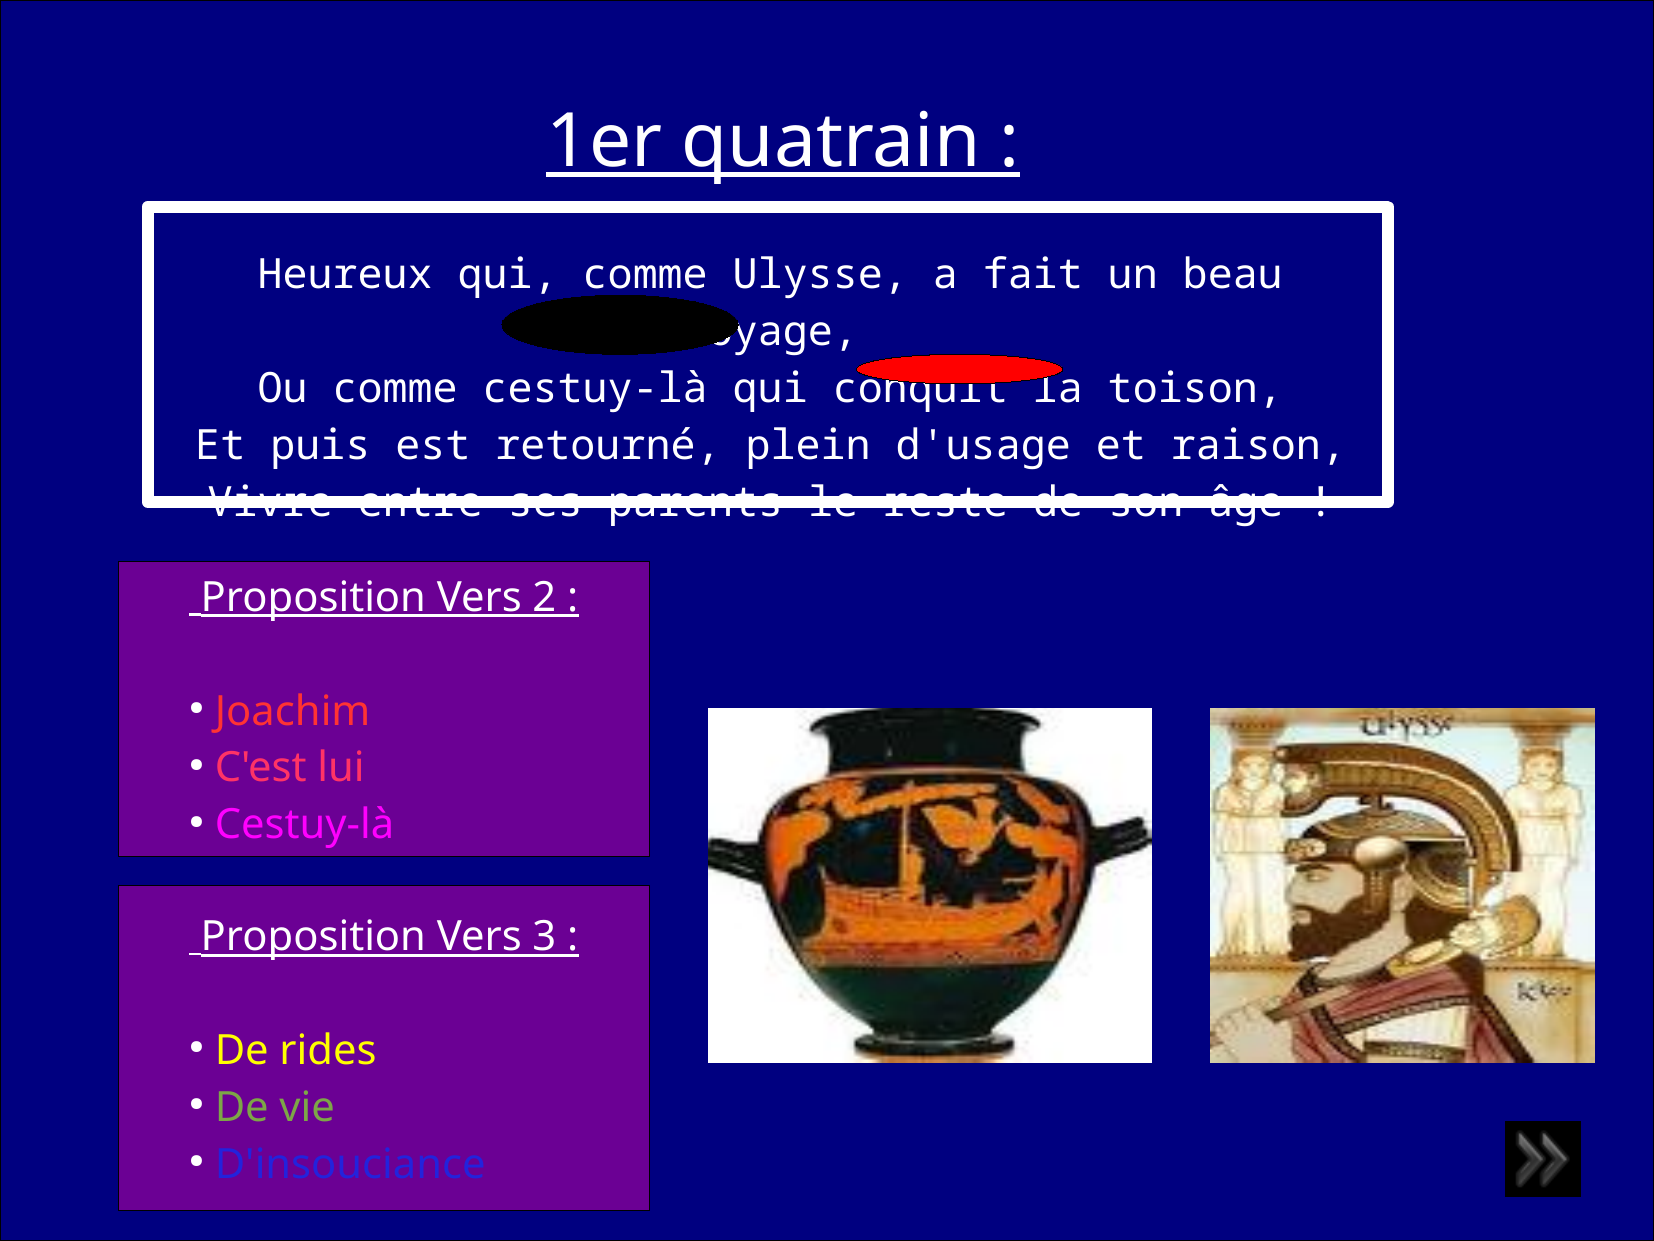

1er quatrain :
Heureux qui, comme Ulysse, a fait un beau voyage,
Ou comme cestuy-là qui conquit la toison,
Et puis est retourné, plein d'usage et raison,
Vivre entre ses parents le reste de son âge !
 Proposition Vers 2 :
 Joachim
 C'est lui
 Cestuy-là
 Proposition Vers 3 :
 De rides
 De vie
 D'insouciance